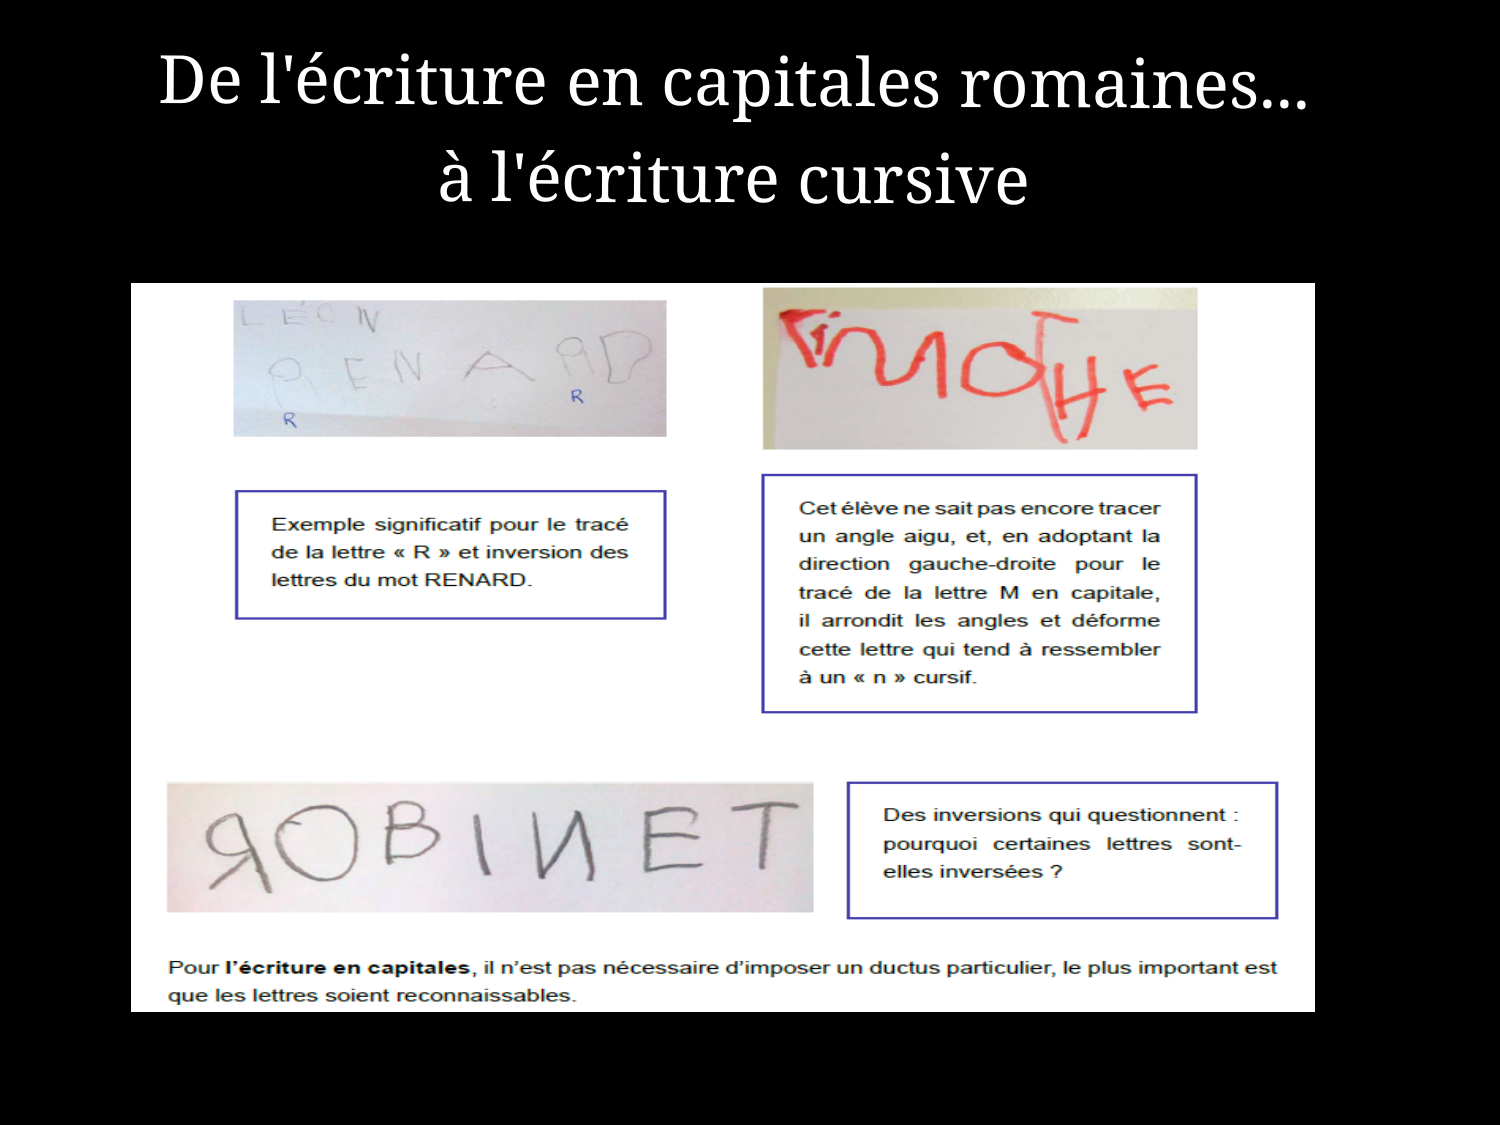

De l'écriture en capitales romaines...
à l'écriture cursive